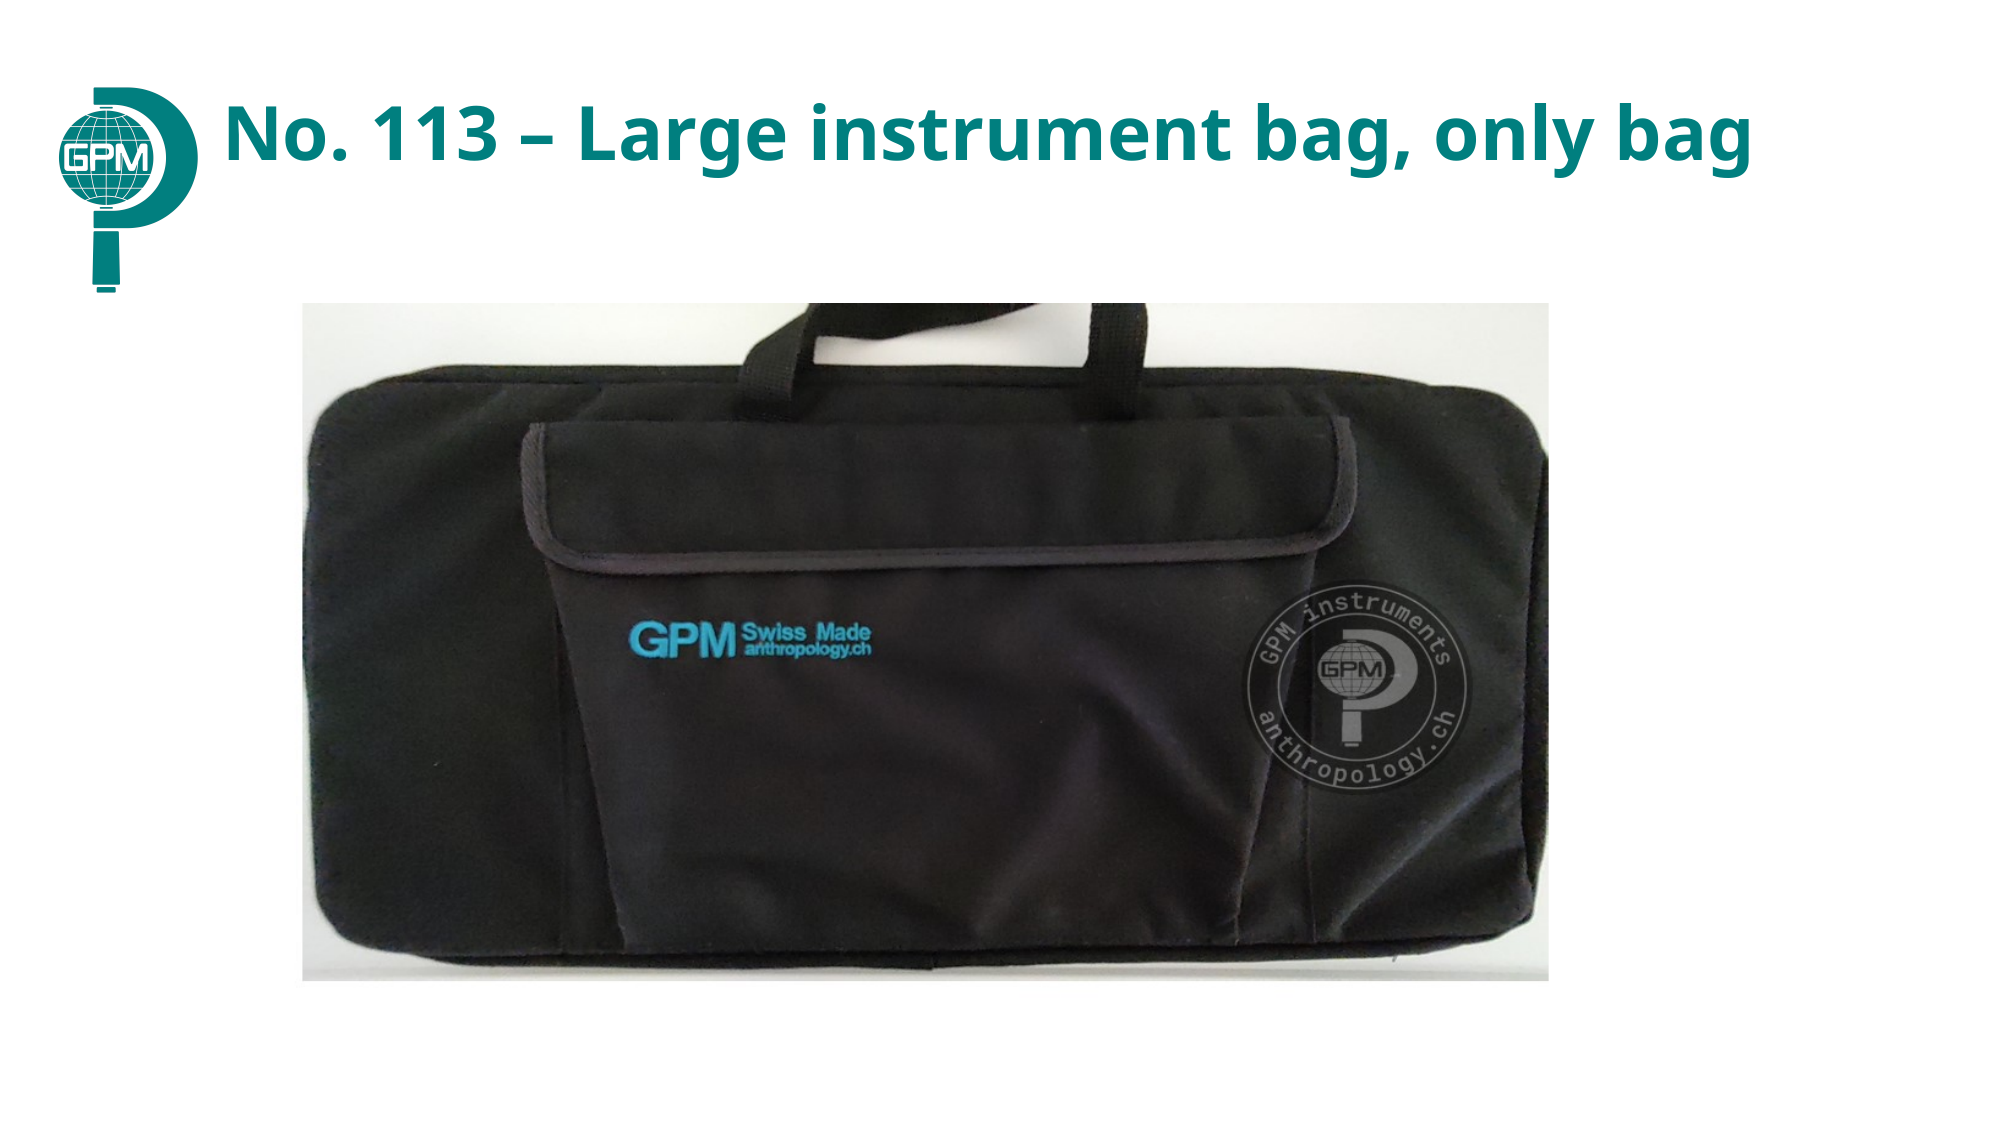

# No. 113 – Large instrument bag, only bag